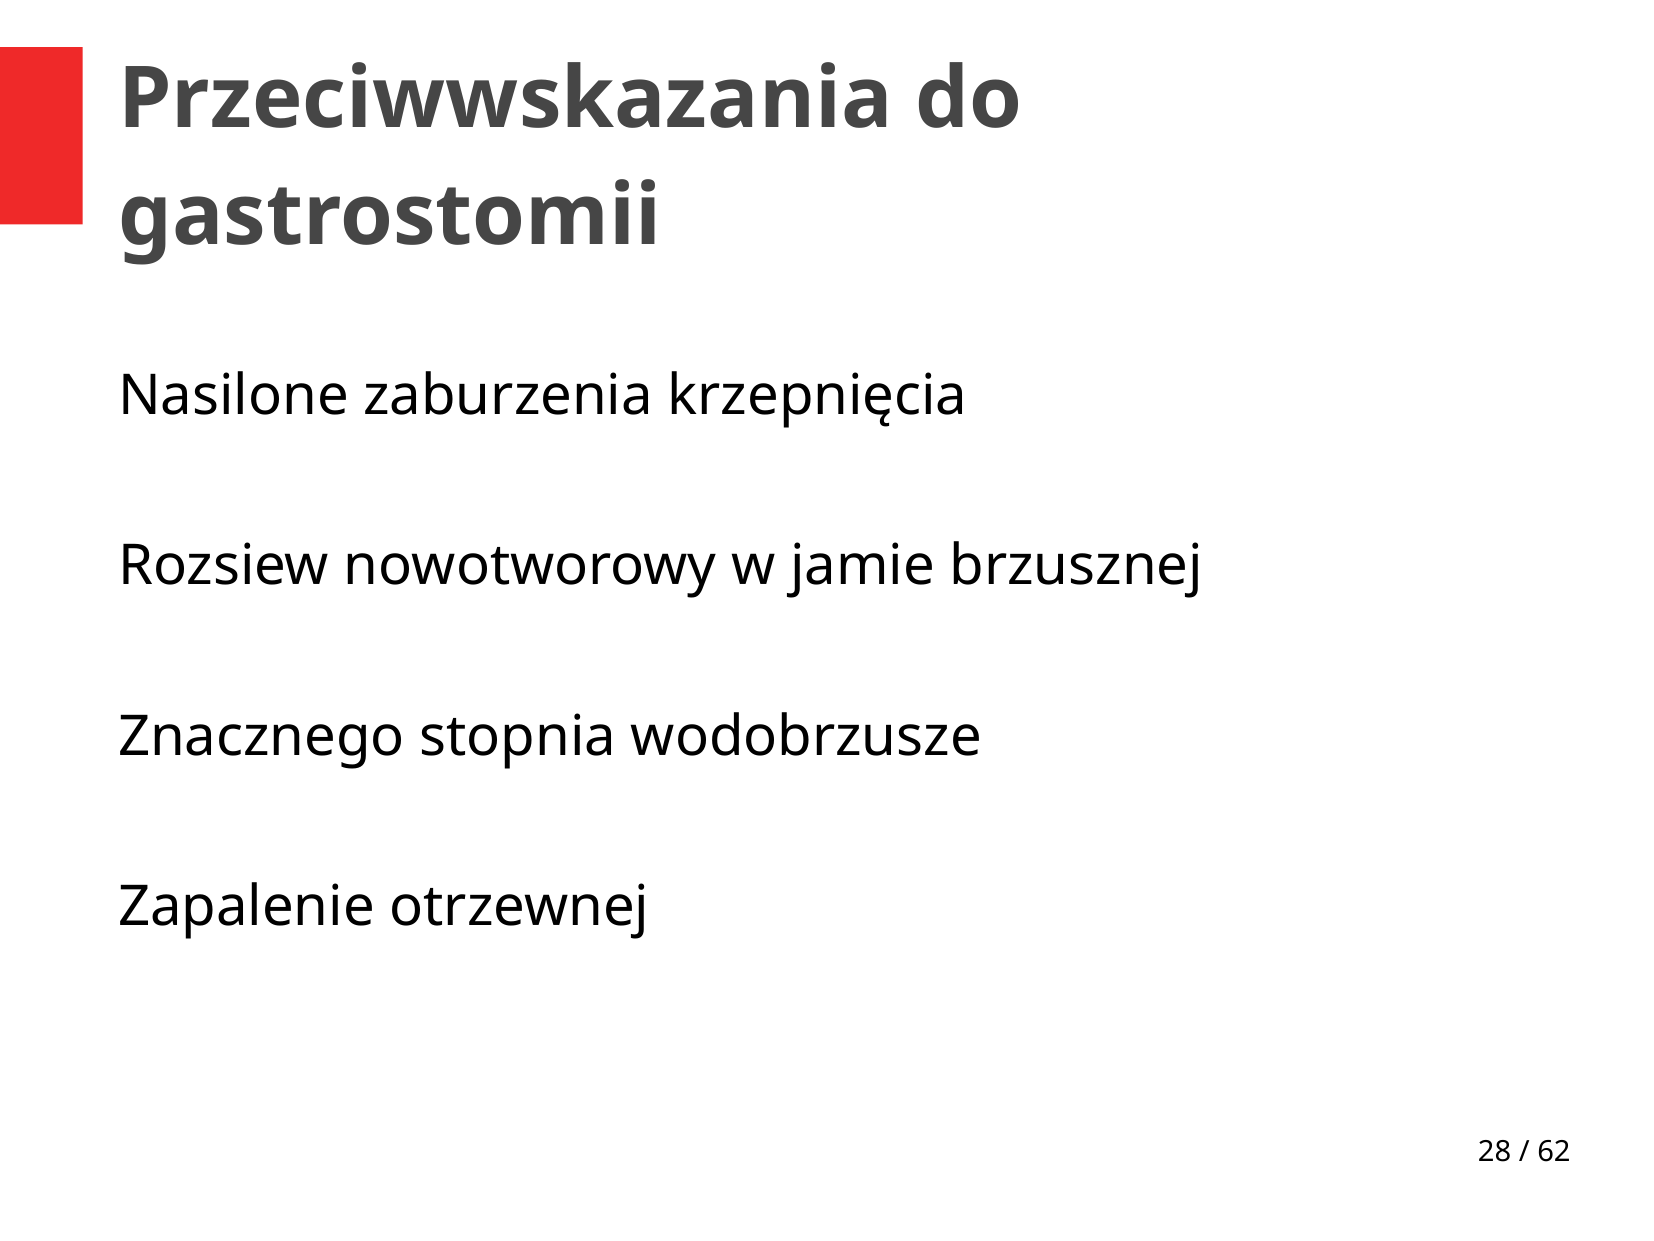

# Przeciwwskazania do gastrostomii
Nasilone zaburzenia krzepnięcia
Rozsiew nowotworowy w jamie brzusznej
Znacznego stopnia wodobrzusze
Zapalenie otrzewnej
28